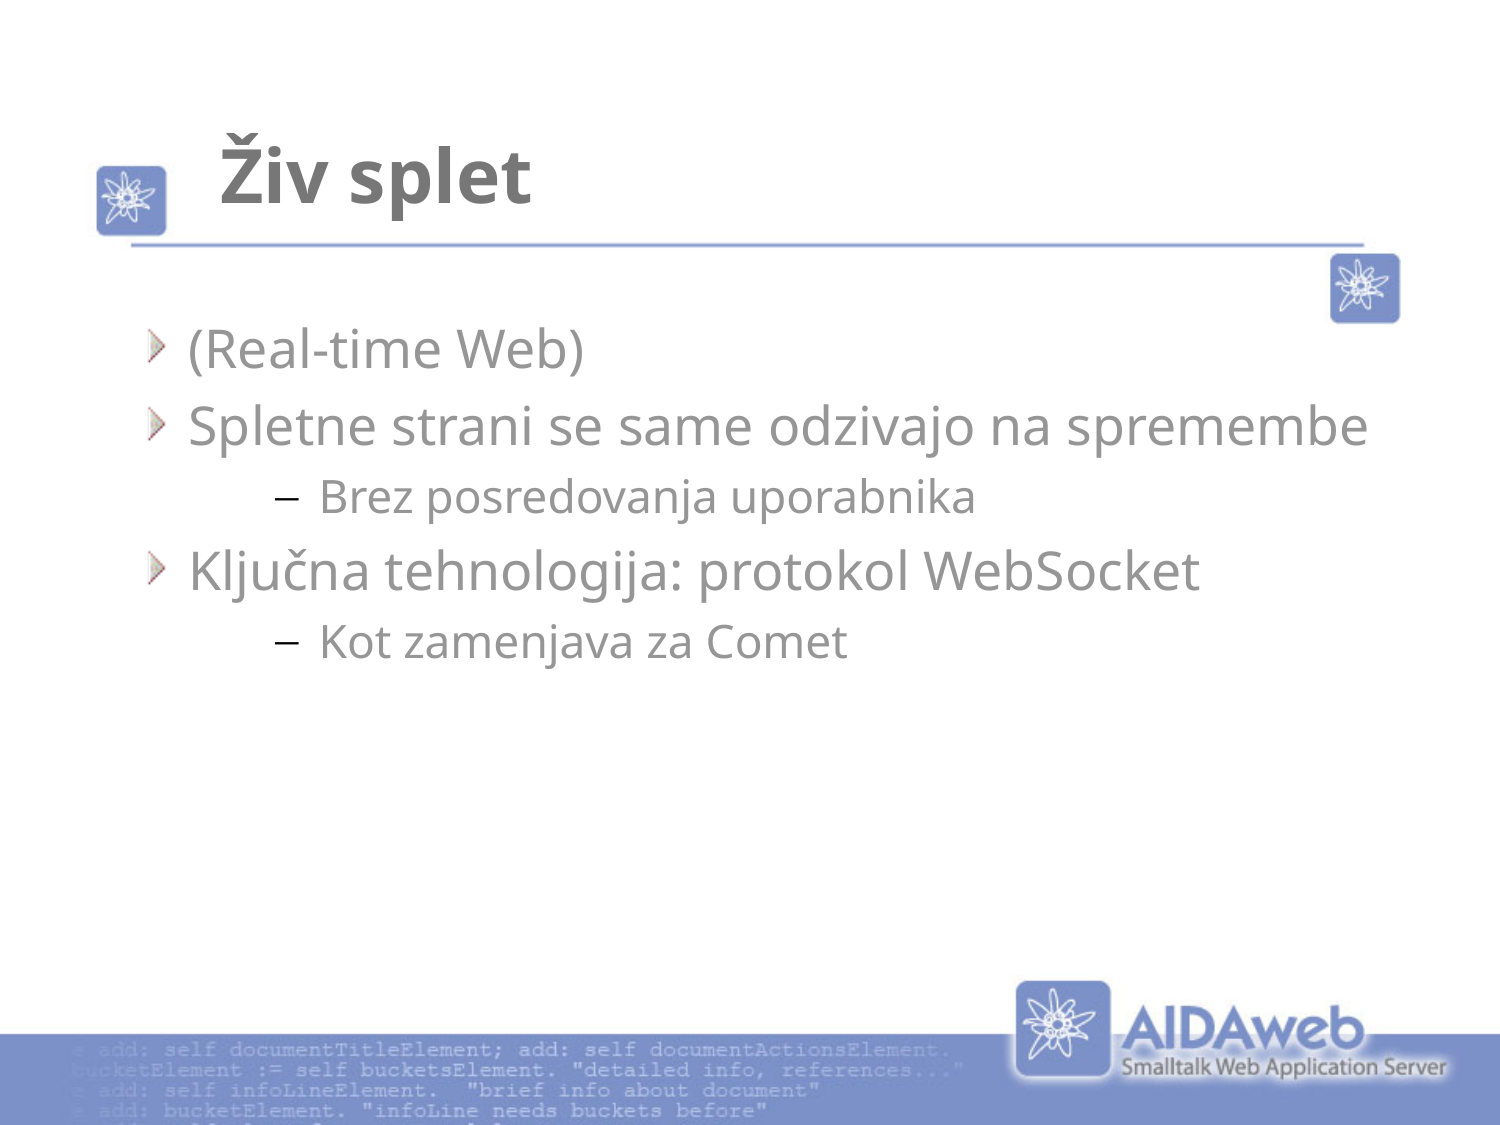

# Živ splet
(Real-time Web)
Spletne strani se same odzivajo na spremembe
Brez posredovanja uporabnika
Ključna tehnologija: protokol WebSocket
Kot zamenjava za Comet